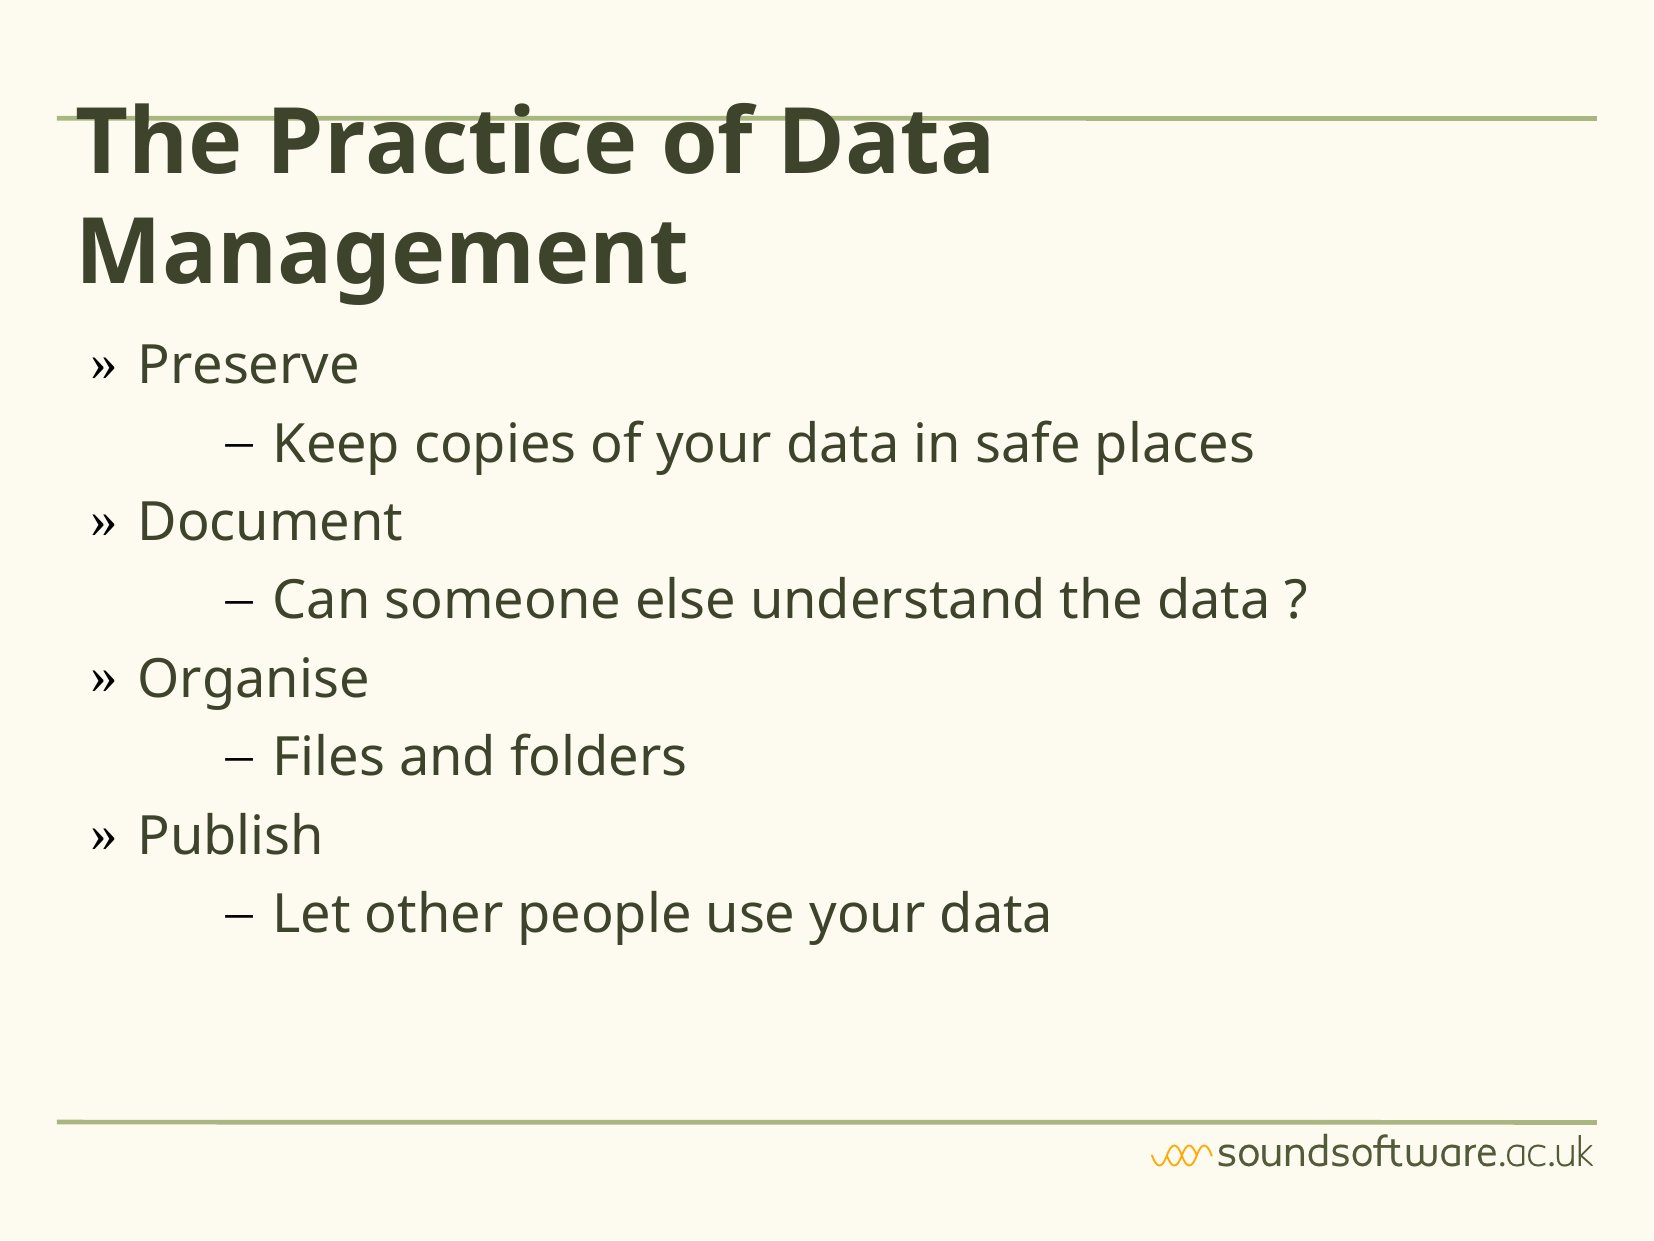

# The Practice of Data Management
Preserve
Keep copies of your data in safe places
Document
Can someone else understand the data ?
Organise
Files and folders
Publish
Let other people use your data